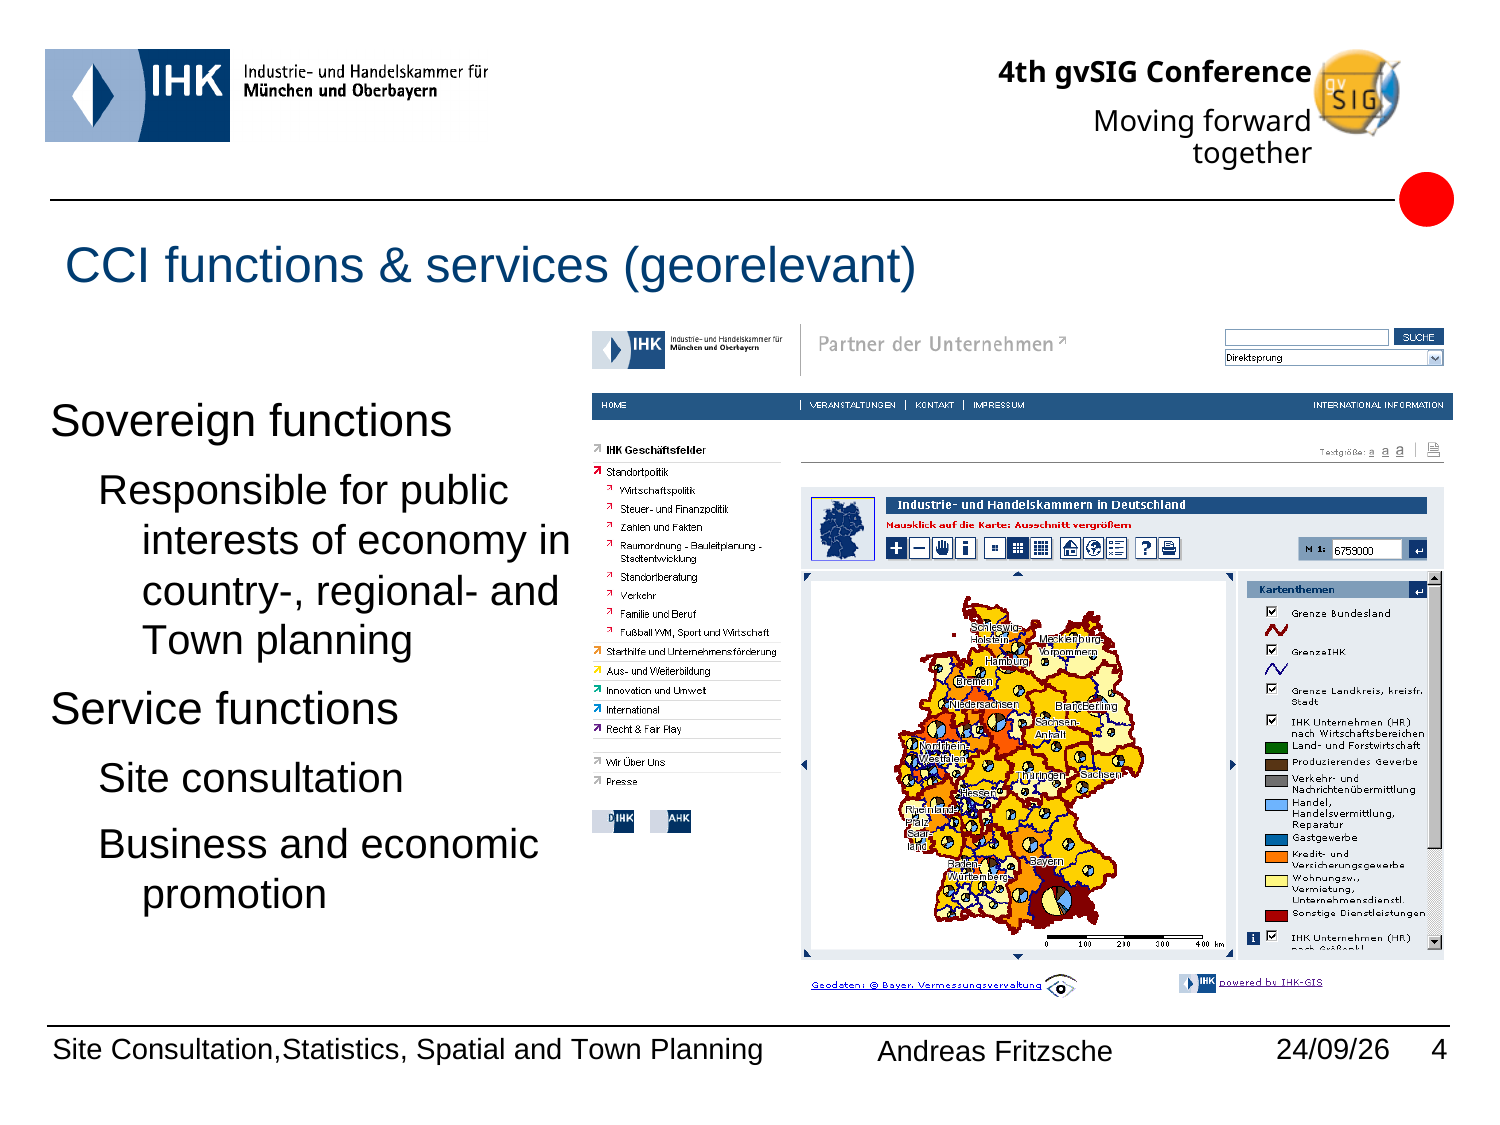

CCI functions & services (georelevant)
Sovereign functions
Responsible for public interests of economy in country-, regional- and Town planning
Service functions
Site consultation
Business and economic promotion
4